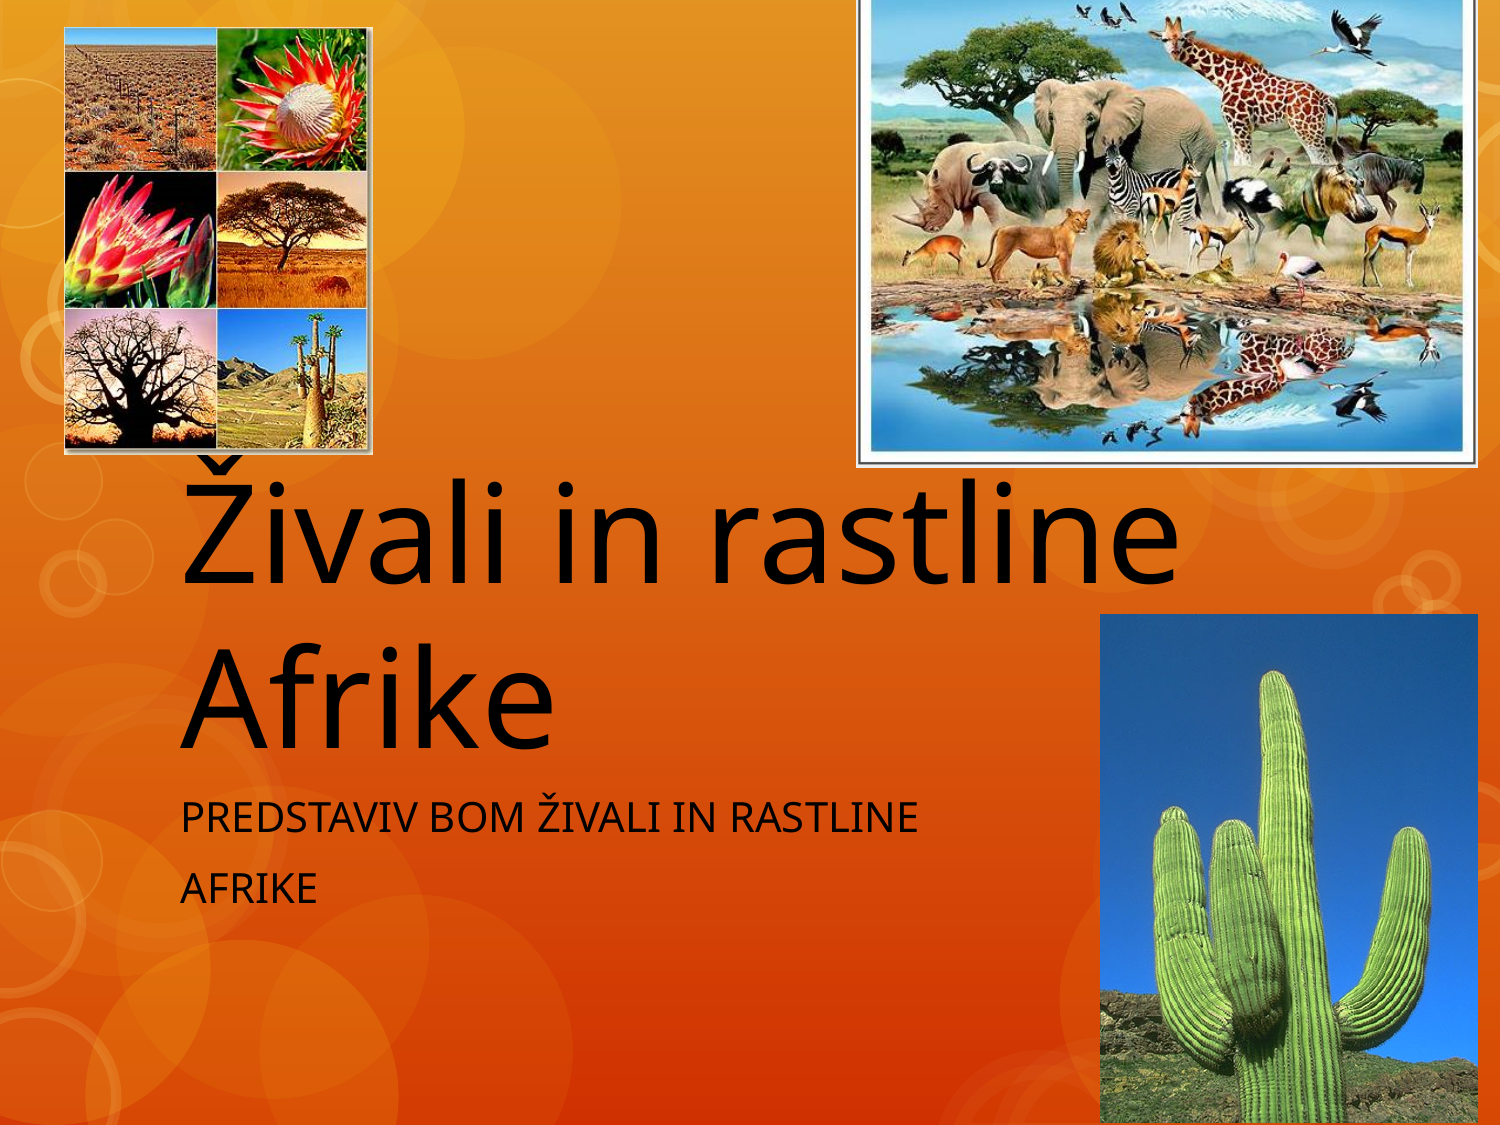

# Živali in rastline Afrike
PREDSTAVIV BOM ŽIVALI IN RASTLINE
AFRIKE